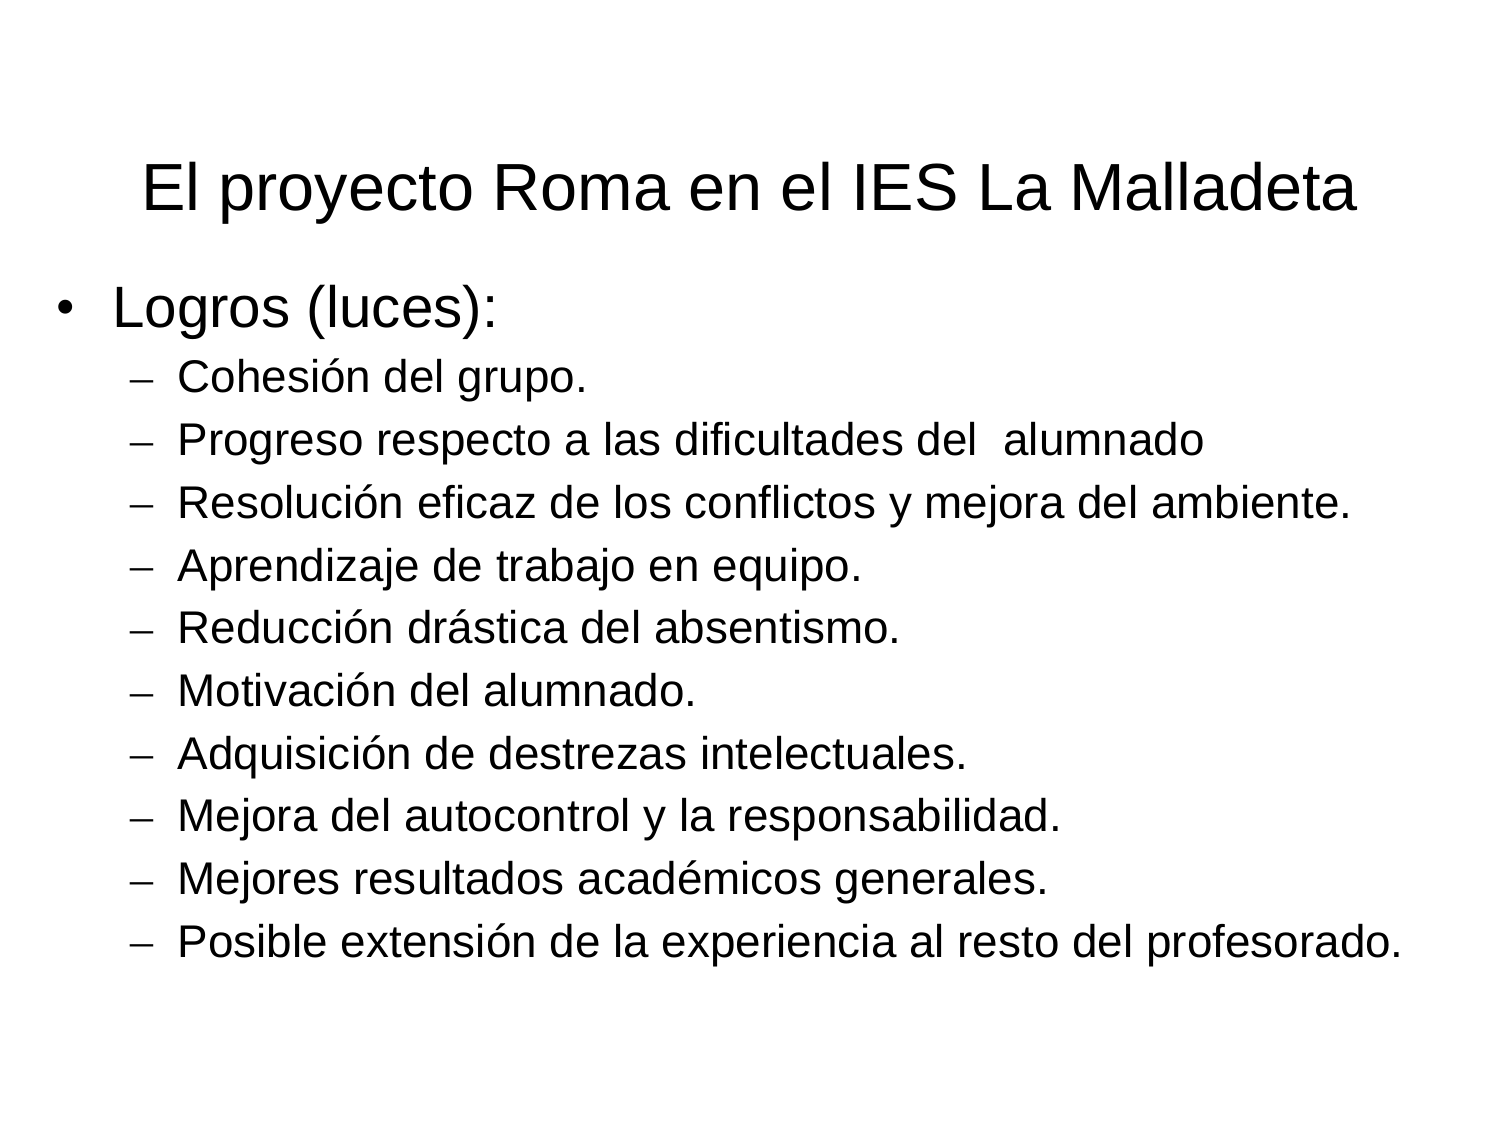

# El proyecto Roma en el IES La Malladeta
Logros (luces):
Cohesión del grupo.
Progreso respecto a las dificultades del alumnado
Resolución eficaz de los conflictos y mejora del ambiente.
Aprendizaje de trabajo en equipo.
Reducción drástica del absentismo.
Motivación del alumnado.
Adquisición de destrezas intelectuales.
Mejora del autocontrol y la responsabilidad.
Mejores resultados académicos generales.
Posible extensión de la experiencia al resto del profesorado.